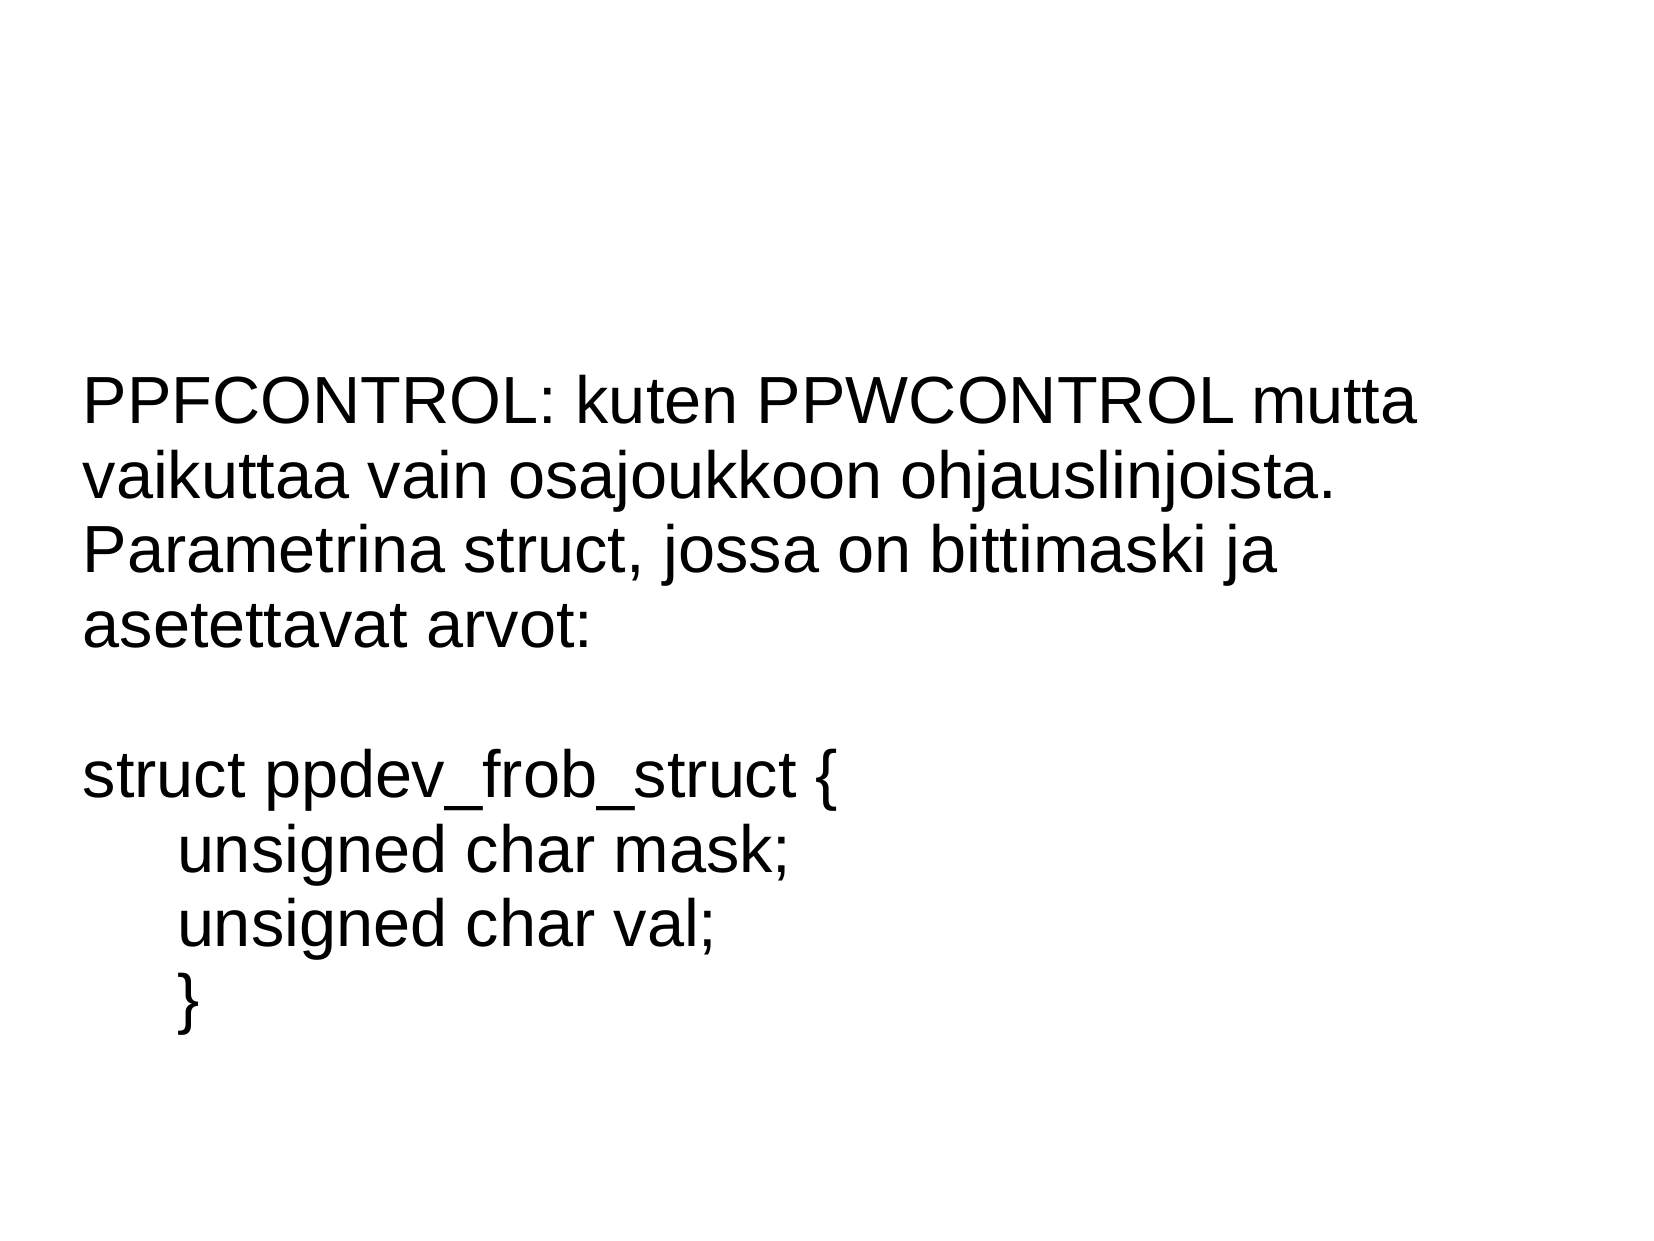

#
PPFCONTROL: kuten PPWCONTROL mutta vaikuttaa vain osajoukkoon ohjauslinjoista. Parametrina struct, jossa on bittimaski ja asetettavat arvot:
struct ppdev_frob_struct {
unsigned char mask;
unsigned char val;
}